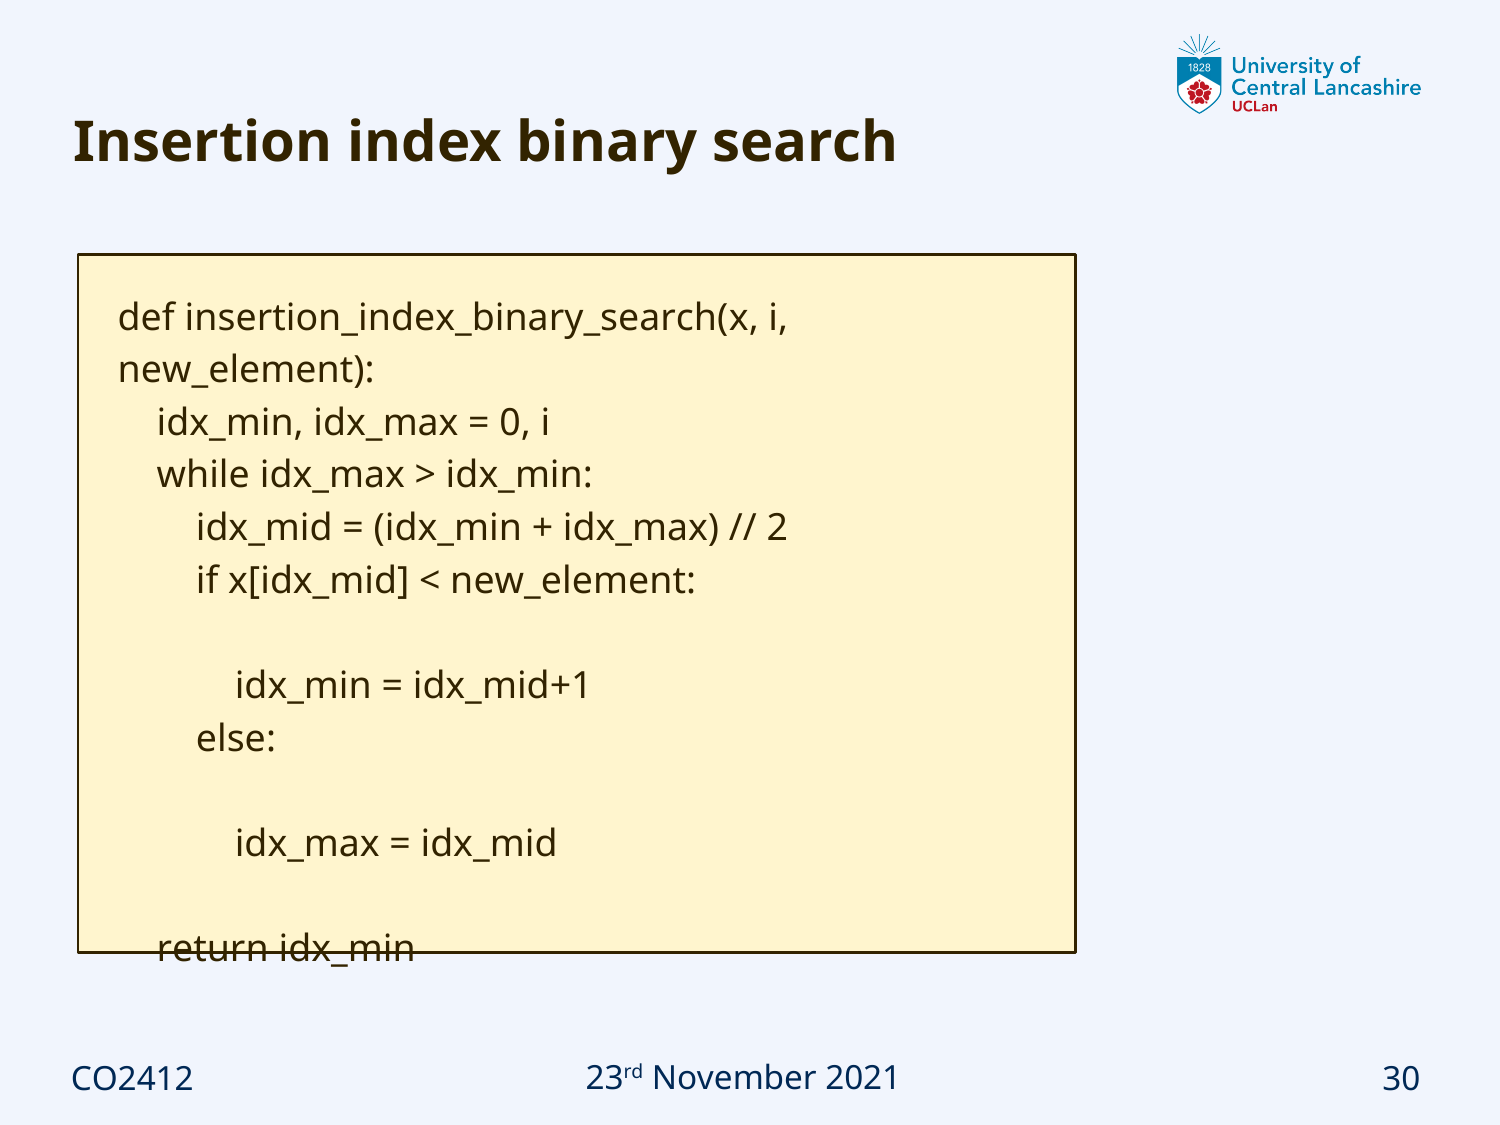

# Insertion index binary search
def insertion_index_binary_search(x, i, new_element):
 idx_min, idx_max = 0, i
 while idx_max > idx_min:
 idx_mid = (idx_min + idx_max) // 2
 if x[idx_mid] < new_element:
 idx_min = idx_mid+1
 else:
 idx_max = idx_mid
 return idx_min